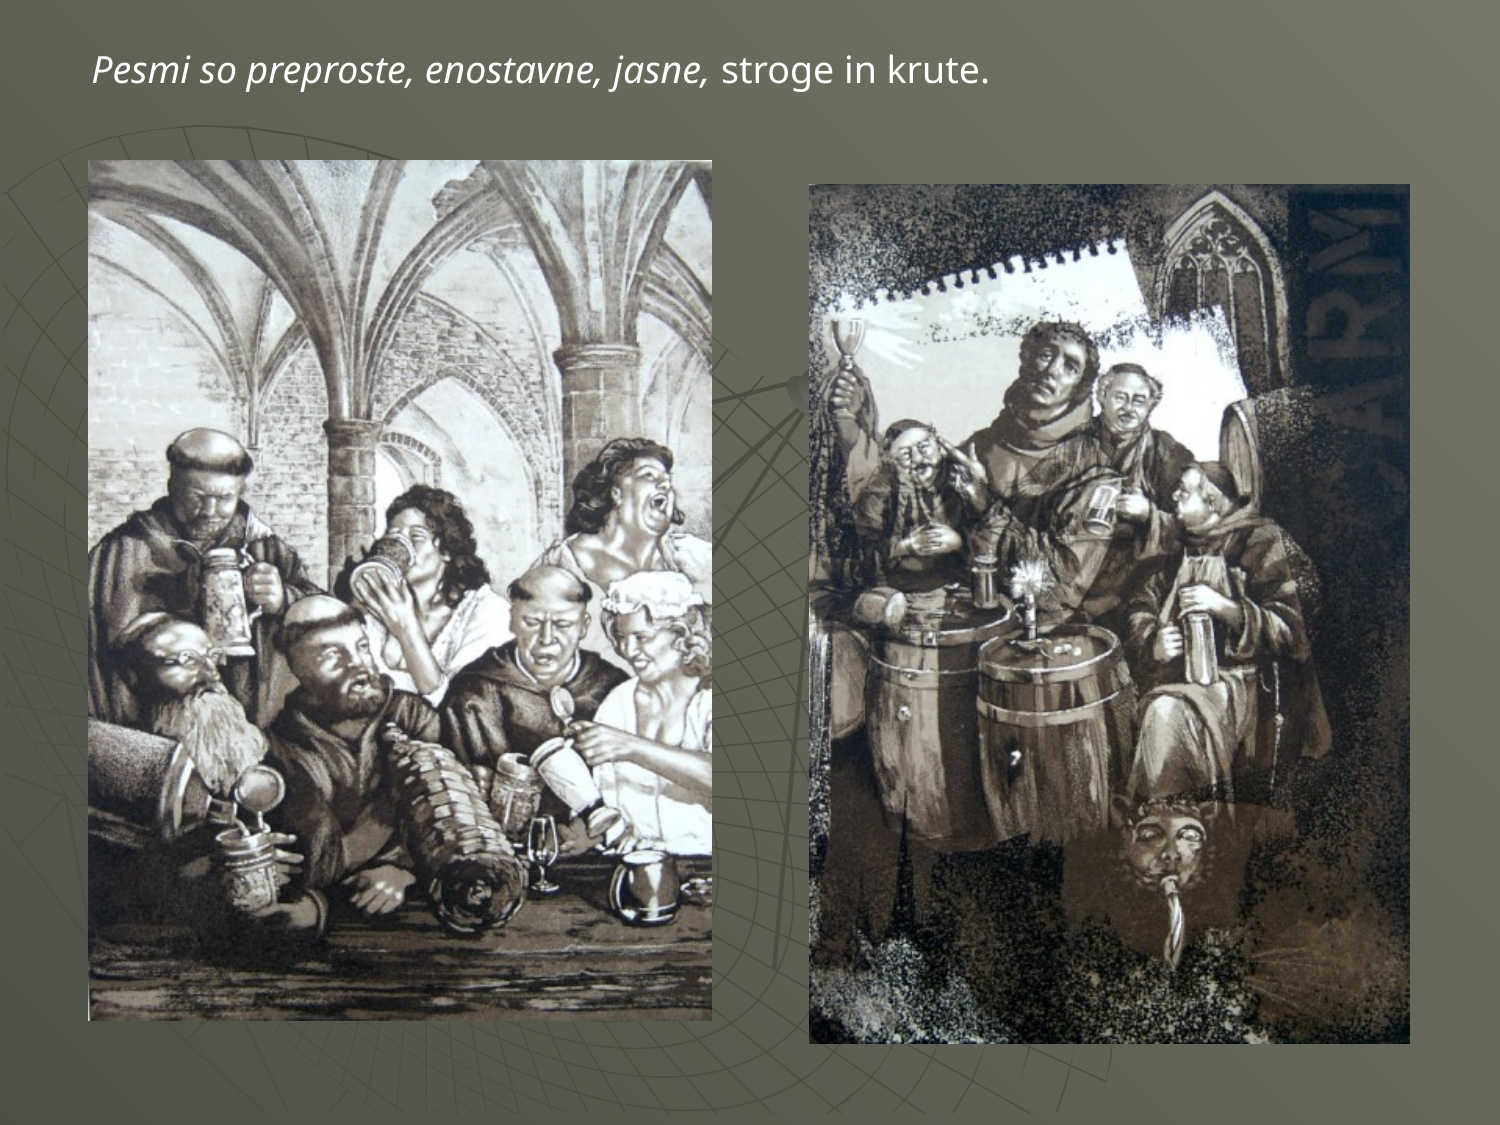

Pesmi so preproste, enostavne, jasne, stroge in krute.